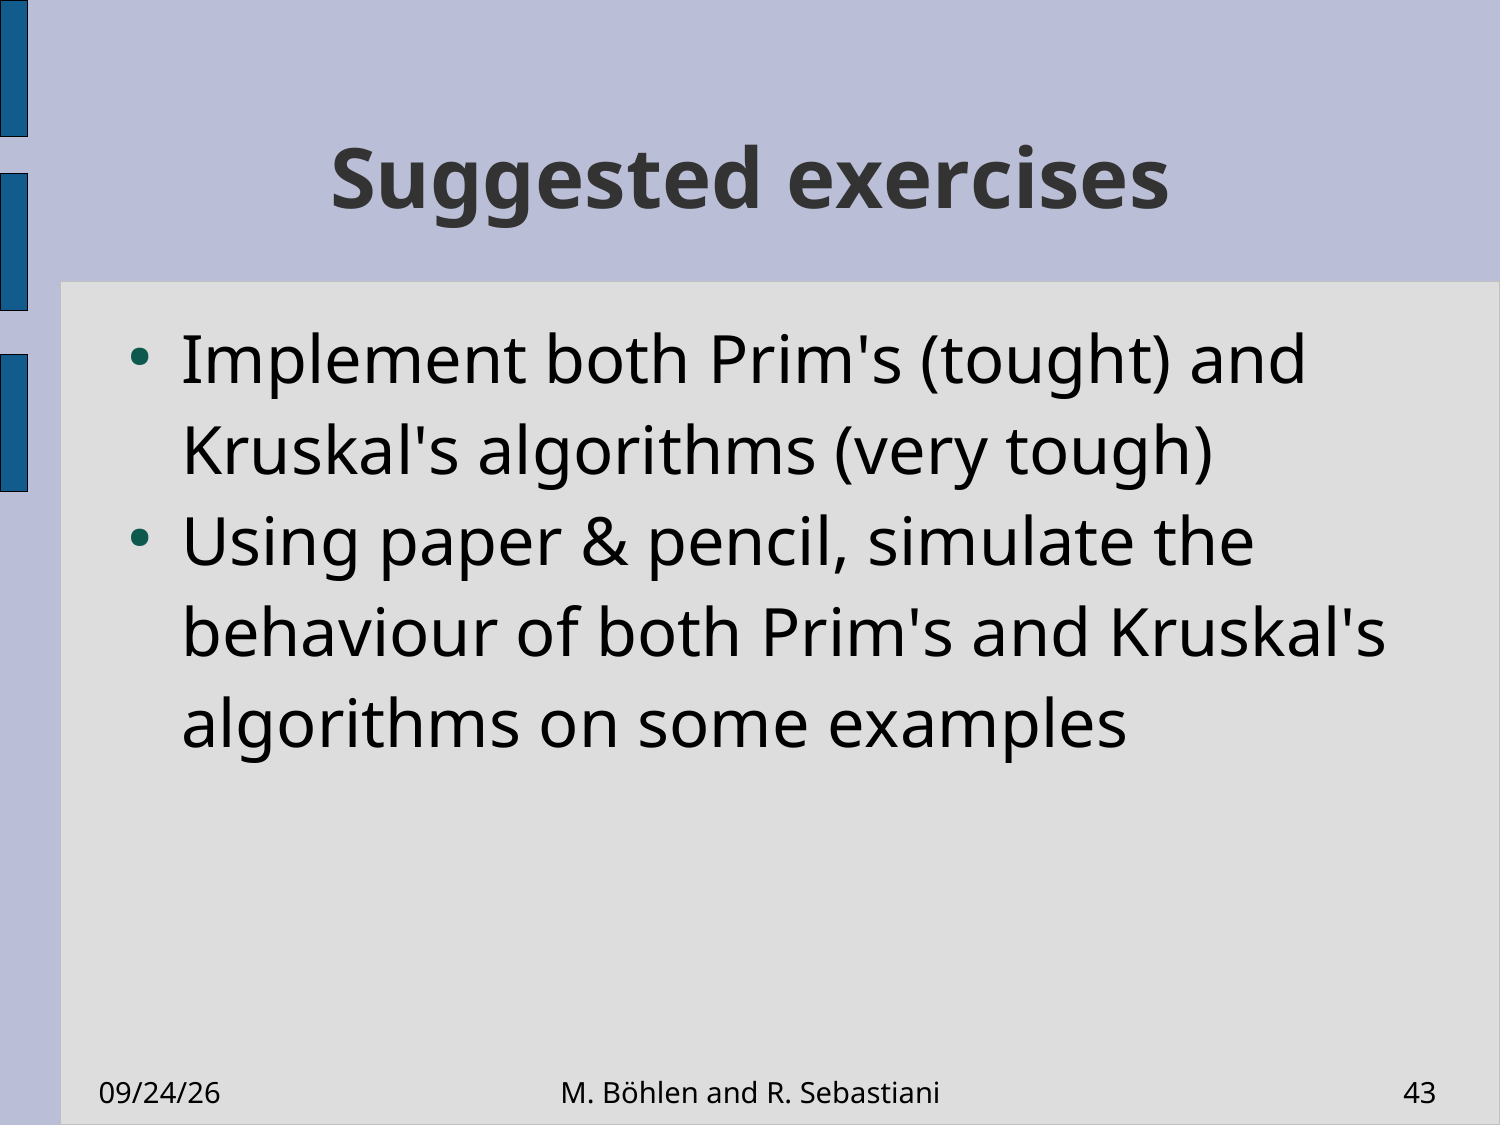

# Suggested exercises
Implement both Prim's (tought) and Kruskal's algorithms (very tough)
Using paper & pencil, simulate the behaviour of both Prim's and Kruskal's algorithms on some examples
M. Böhlen and R. Sebastiani
43